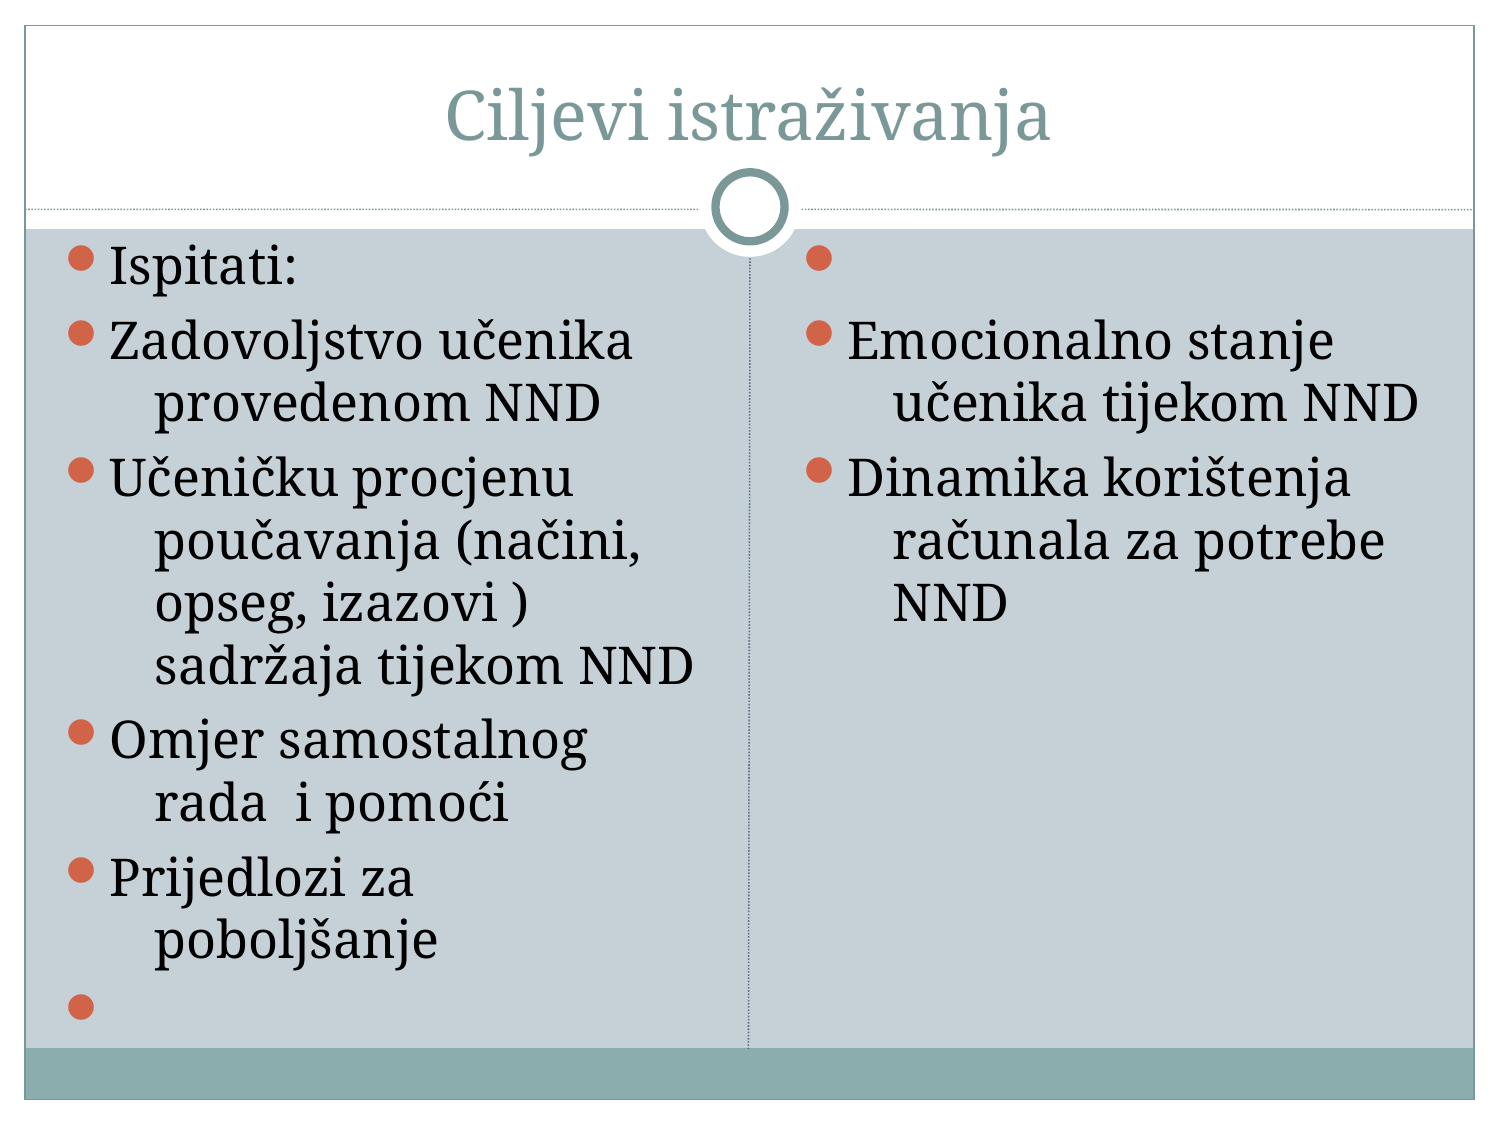

# Ciljevi istraživanja
Ispitati:
Zadovoljstvo učenika provedenom NND
Učeničku procjenu poučavanja (načini, opseg, izazovi ) sadržaja tijekom NND
Omjer samostalnog rada i pomoći
Prijedlozi za poboljšanje
Emocionalno stanje učenika tijekom NND
Dinamika korištenja računala za potrebe NND